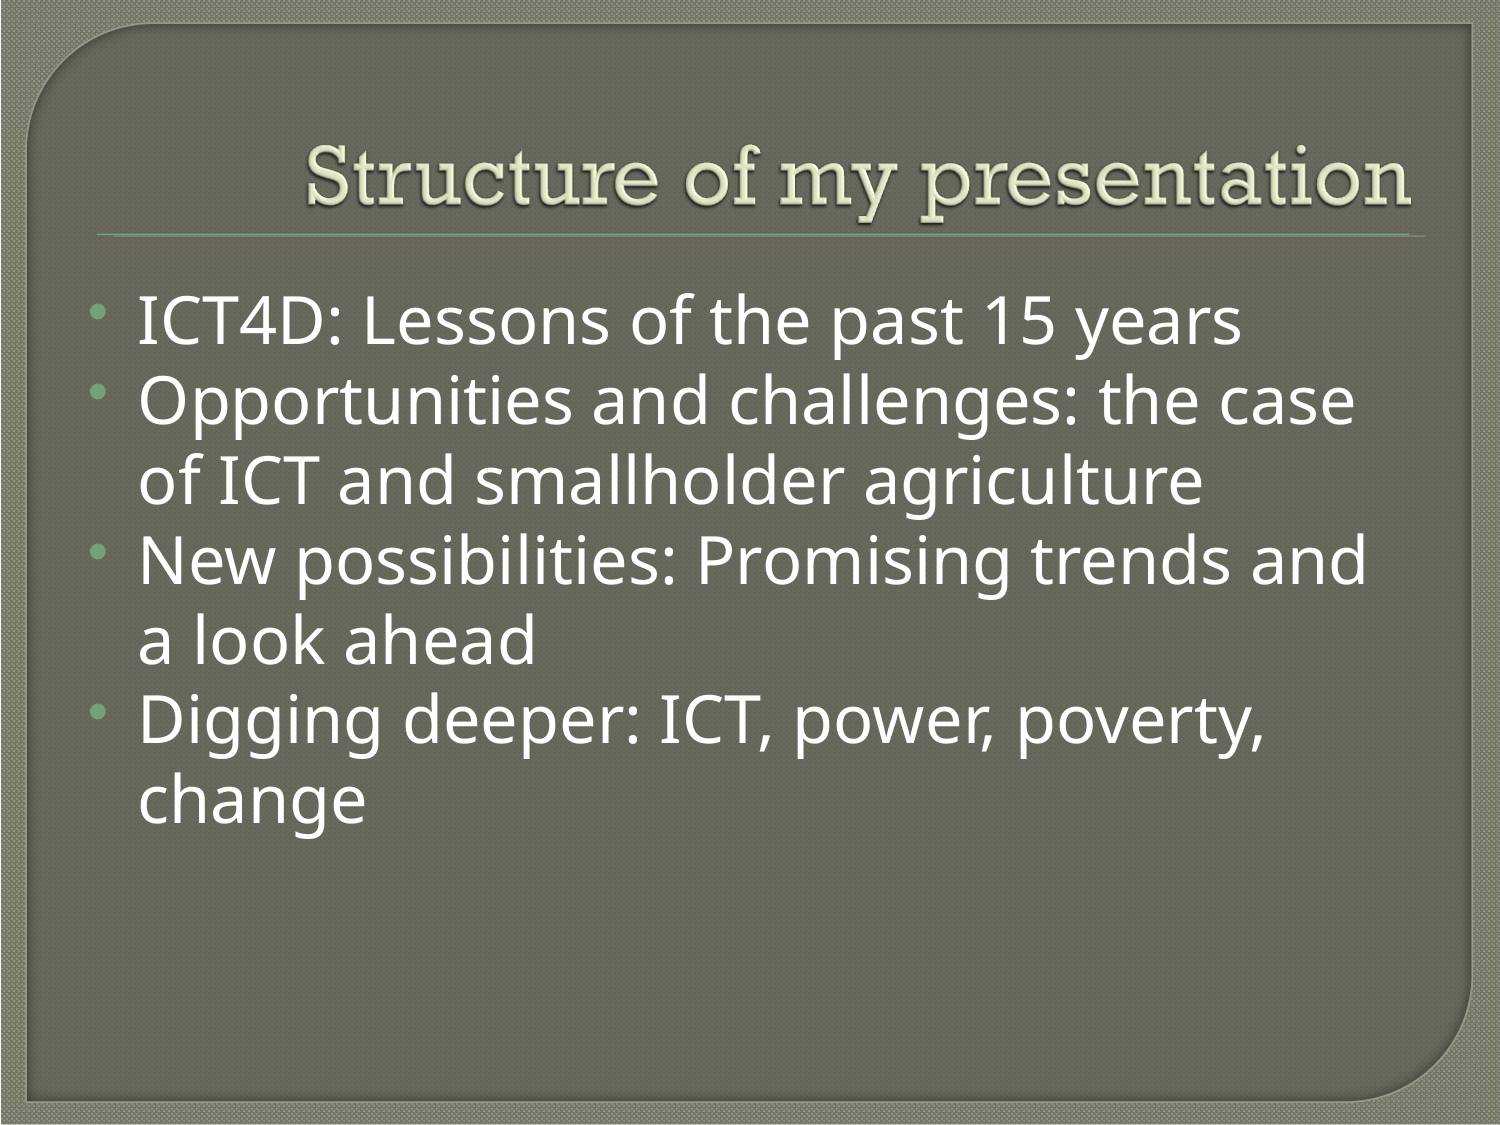

# ICT4D: Lessons of the past 15 years
Opportunities and challenges: the case of ICT and smallholder agriculture
New possibilities: Promising trends and a look ahead
Digging deeper: ICT, power, poverty, change